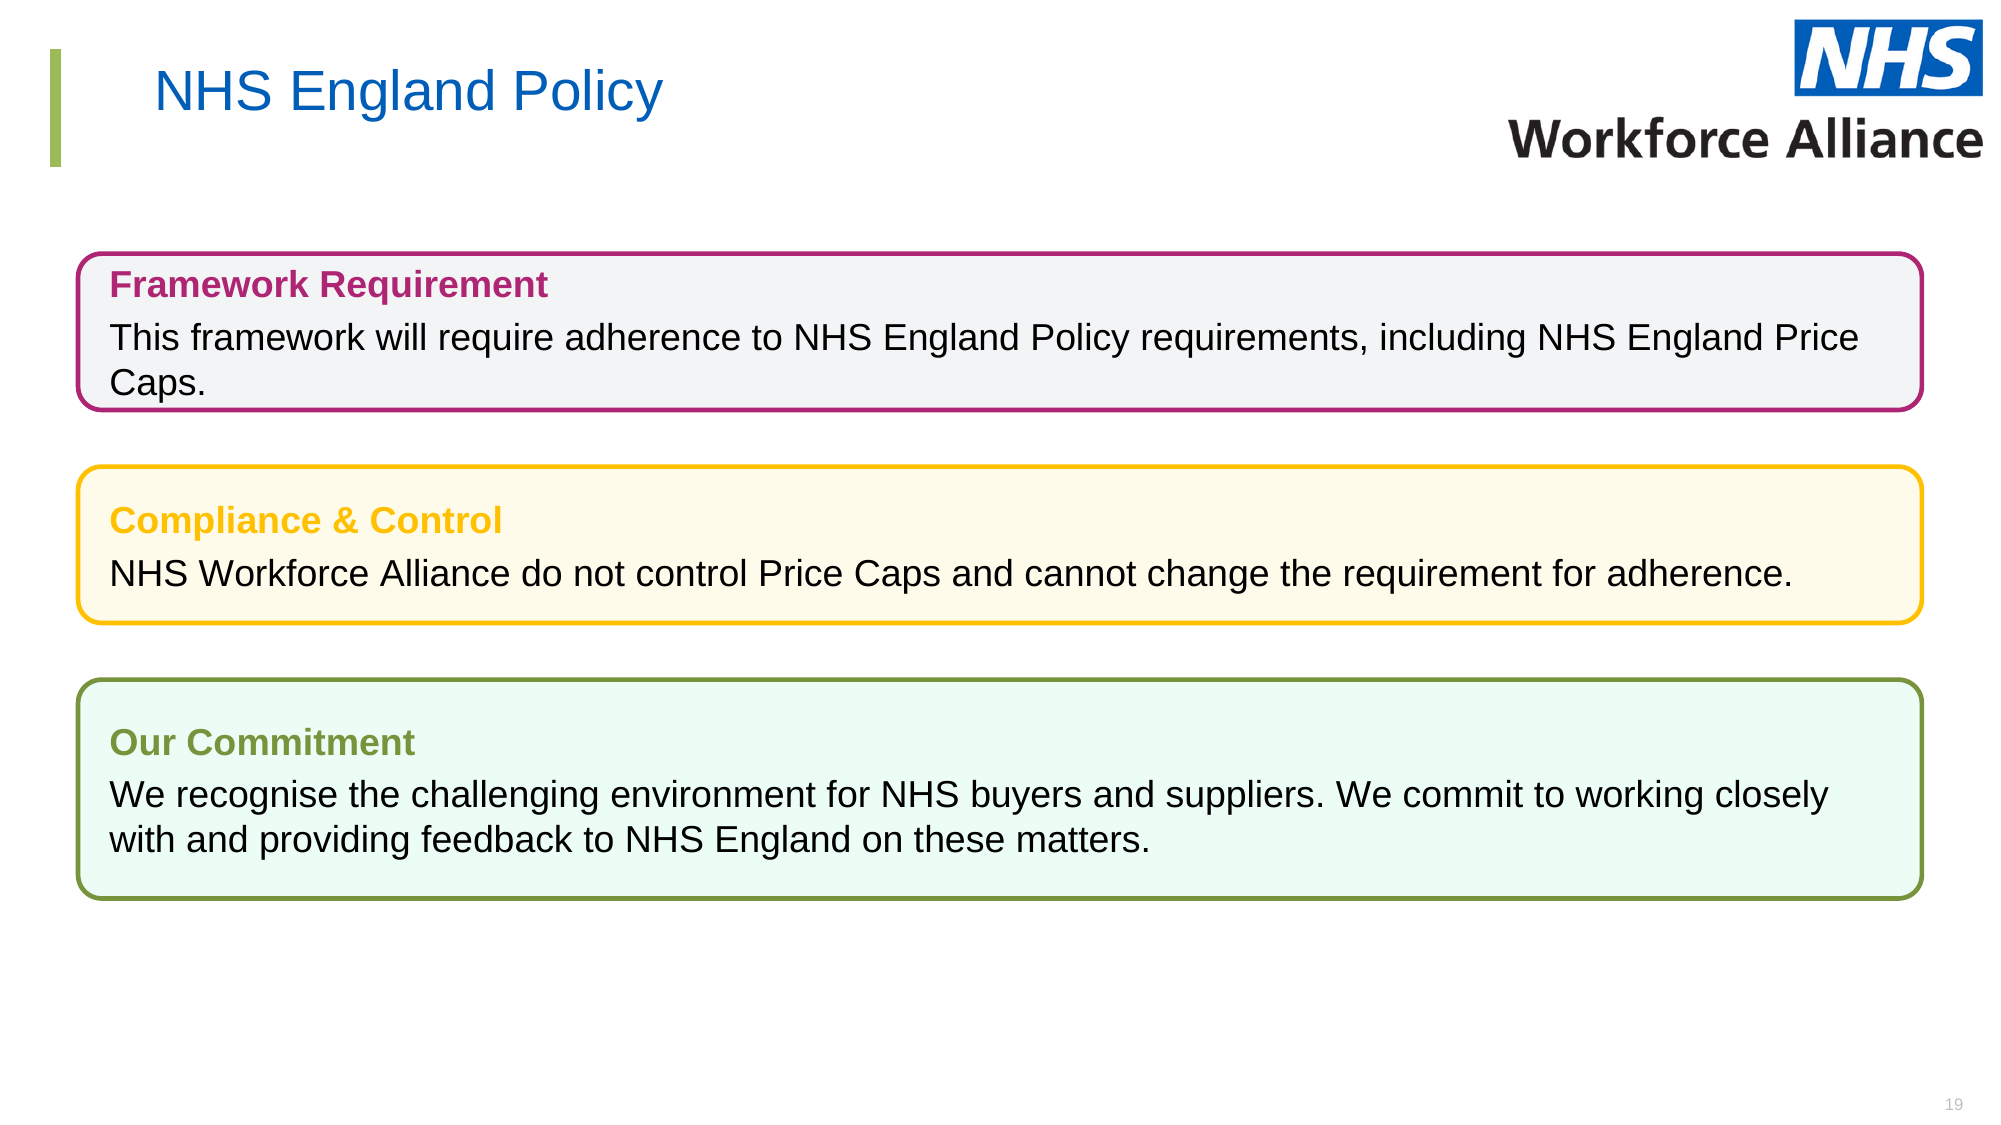

# NHS England Policy
Framework Requirement
This framework will require adherence to NHS England Policy requirements, including NHS England Price Caps.
Compliance & Control
NHS Workforce Alliance do not control Price Caps and cannot change the requirement for adherence.
Our Commitment
We recognise the challenging environment for NHS buyers and suppliers. We commit to working closely with and providing feedback to NHS England on these matters.